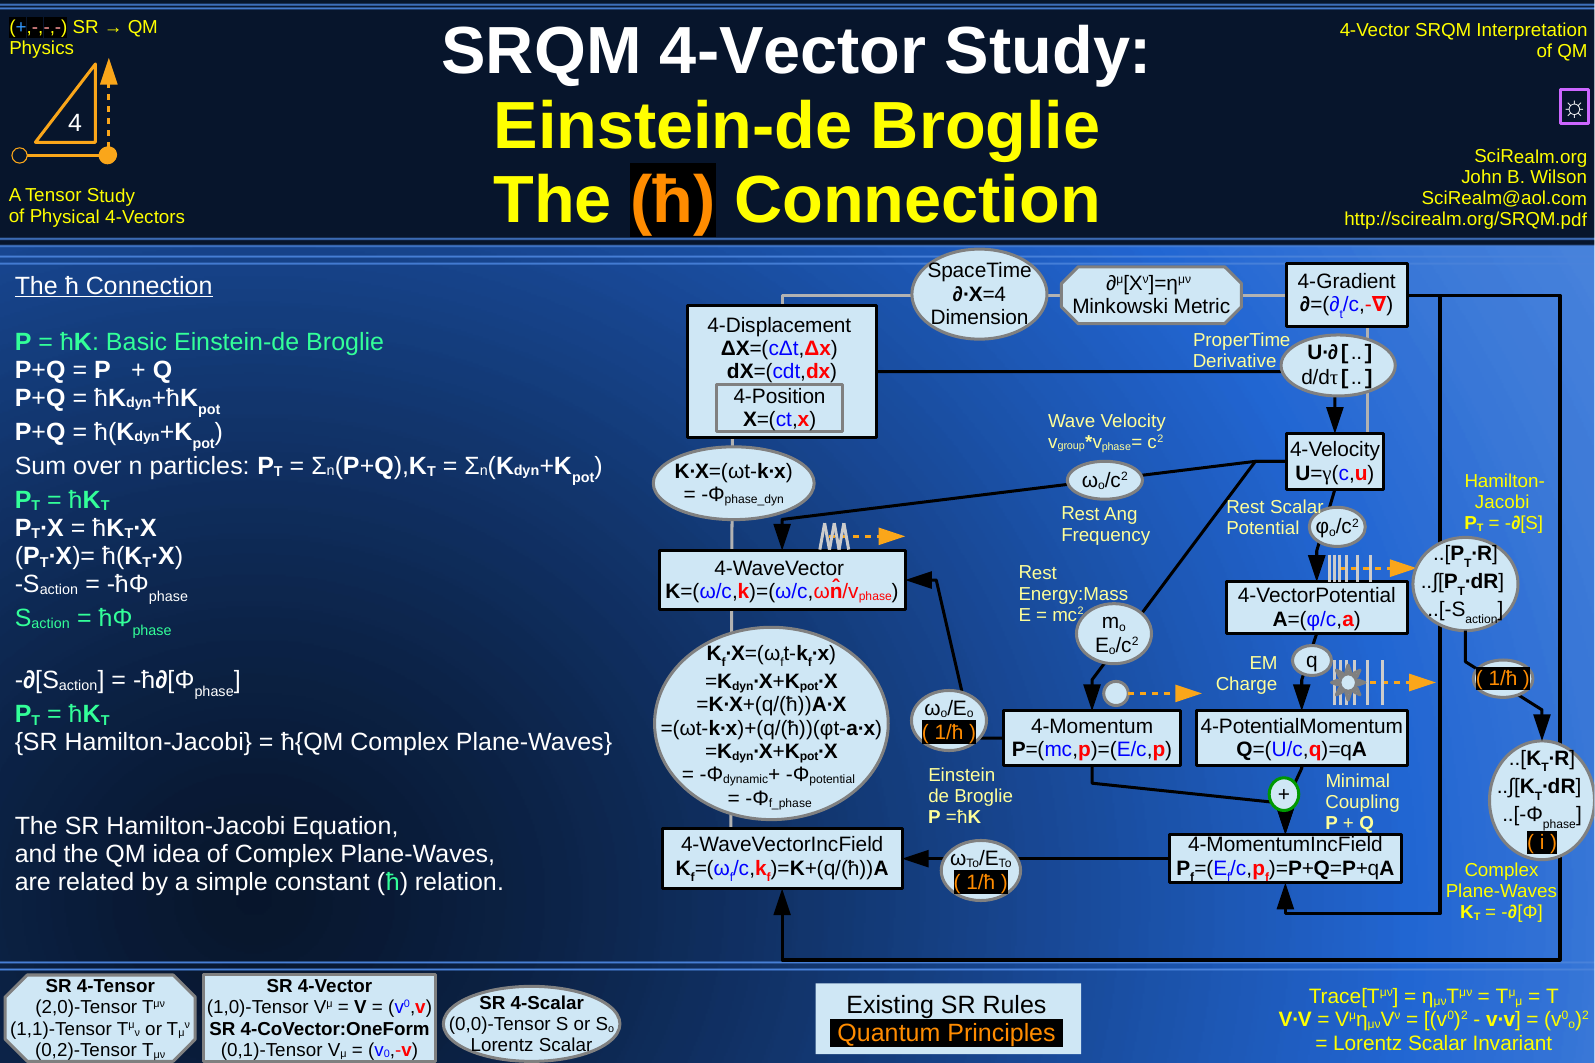

(+,-,-,-) SR → QM
Physics
A Tensor Study
of Physical 4-Vectors
4-Vector SRQM Interpretation
of QM
SciRealm.org
John B. Wilson
SciRealm@aol.com
http://scirealm.org/SRQM.pdf
# SRQM 4-Vector Study: Einstein-de Broglie The (ћ) Connection
4
☼
SpaceTime
∂∙X=4
Dimension
4-Gradient
∂=(∂t/c,-∇)
The ћ Connection
P = ћK: Basic Einstein-de Broglie
P+Q = P + Q
P+Q = ћKdyn+ћKpot
P+Q = ћ(Kdyn+Kpot)
Sum over n particles: PT = Σn(P+Q),KT = Σn(Kdyn+Kpot)
PT = ћKT
PT∙X = ћKT∙X
(PT∙X)= ћ(KT∙X)
-Saction = -ћΦphase
Saction = ћΦphase
-∂[Saction] = -ћ∂[Φphase]
PT = ћKT
{SR Hamilton-Jacobi} = ћ{QM Complex Plane-Waves}
The SR Hamilton-Jacobi Equation,
and the QM idea of Complex Plane-Waves,
are related by a simple constant (ћ) relation.
∂μ[Xν]=ημν
Minkowski Metric
4-Displacement
ΔX=(cΔt,Δx)
dX=(cdt,dx)
ProperTime
Derivative
 U∙∂[..]
d/dτ[..]
4-Position
X=(ct,x)
Wave Velocity
vgroup*vphase= c2
4-Velocity
U=γ(c,u)
K∙X=(ωt-k∙x)
= -Φphase_dyn
ωo/c2
Hamilton-
 Jacobi
PT = -∂[S]
Rest Scalar
Potential
Rest Ang
Frequency
φo/c2
..[PT∙R]
..∫[PT∙dR]
..[-Saction]
4-WaveVector
K=(ω/c,k)=(ω/c,ωn̂/vphase)
Rest
Energy:Mass
E = mc2
4-VectorPotential
A=(φ/c,a)
mo
 Eo/c2
Kf∙X=(ωft-kf∙x)
=Kdyn∙X+Kpot∙X
=K∙X+(q/(ћ))A∙X
=(ωt-k∙x)+(q/(ћ))(φt-a∙x)
=Kdyn∙X+Kpot∙X
= -Φdynamic+ -Φpotential
= -Φf_phase
EM
Charge
q
( 1/ћ )
ωo/Eo
( 1/ћ )
4-Momentum
P=(mc,p)=(E/c,p)
4-PotentialMomentum
Q=(U/c,q)=qA
..[KT∙R]
..∫[KT∙dR]
..[-Φphase]
( i )
Einstein
de Broglie
P =ћK
Minimal
Coupling
P + Q
+
4-WaveVectorIncField
Kf=(ωf/c,kf)=K+(q/(ћ))A
4-MomentumIncField
Pf=(Ef/c,pf)=P+Q=P+qA
ωTo/ETo
( 1/ћ )
Complex
Plane-Waves
KT = -∂[Φ]
SR 4-Tensor
(2,0)-Tensor Tμν
(1,1)-Tensor Tμν or Tμν
(0,2)-Tensor Tμν
SR 4-Vector
(1,0)-Tensor Vμ = V = (v0,v)
SR 4-CoVector:OneForm
(0,1)-Tensor Vμ = (v0,-v)
Trace[Tμν] = ημνTμν = Tμμ = T
V∙V = VμημνVν = [(v0)2 - v∙v] = (v0o)2
= Lorentz Scalar Invariant
Existing SR Rules
 Quantum Principles
SR 4-Scalar
(0,0)-Tensor S or So
Lorentz Scalar